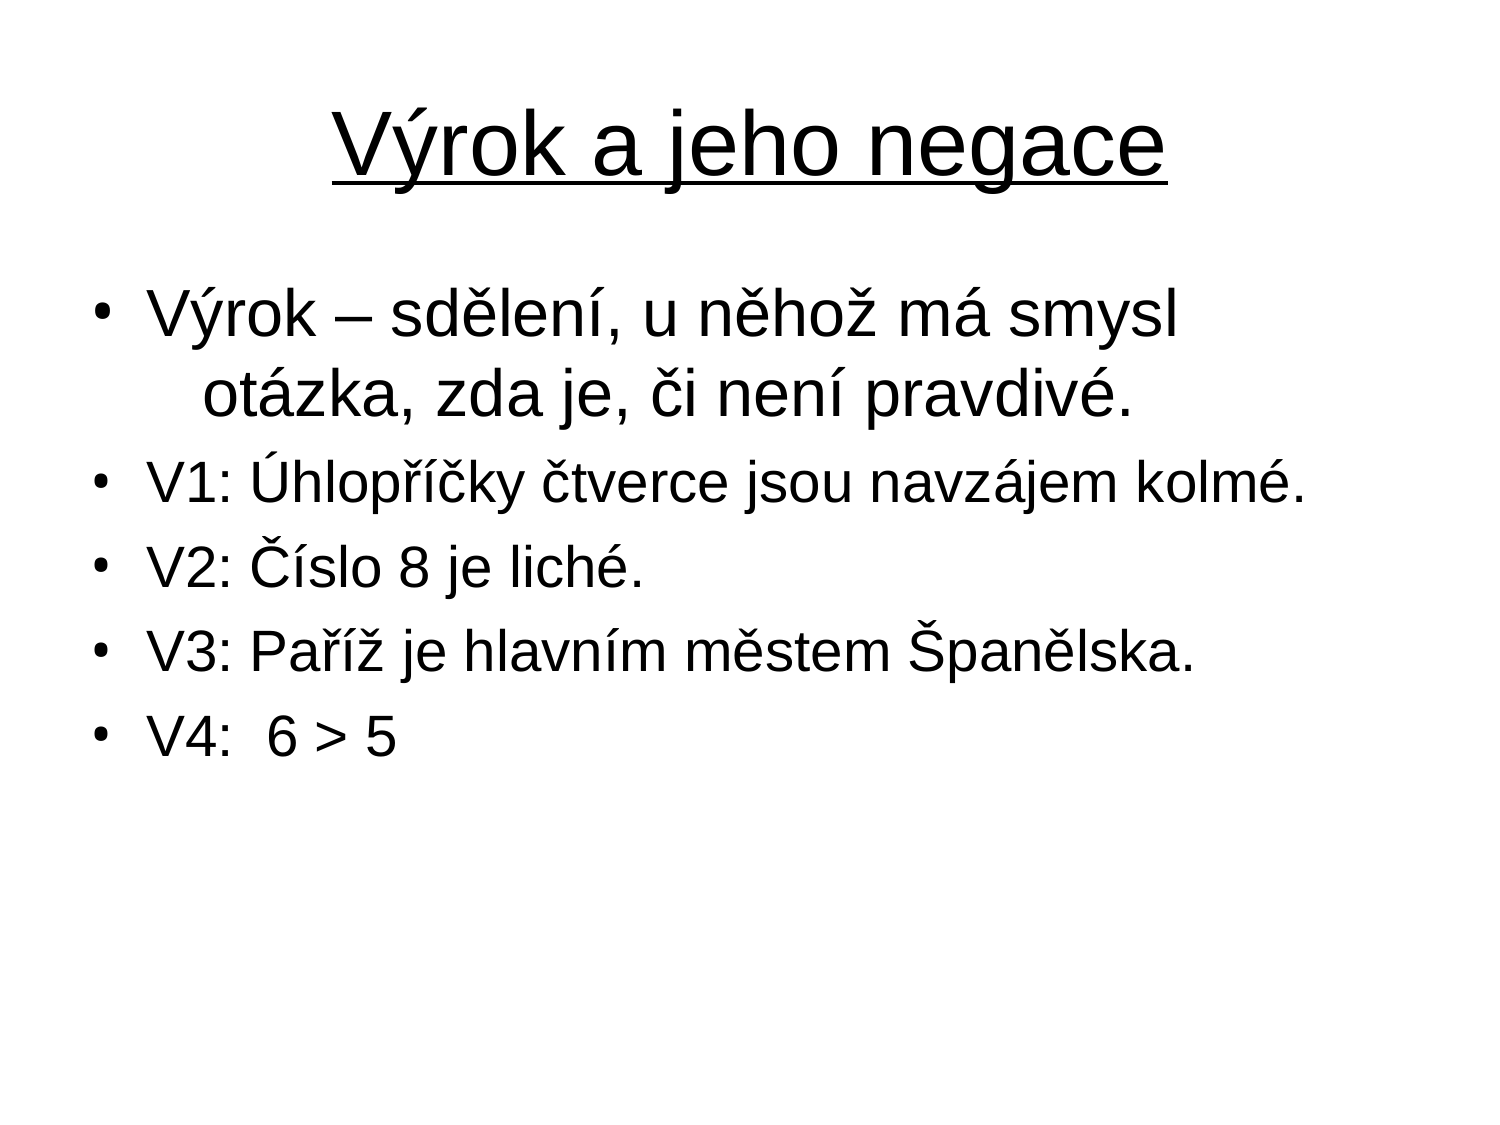

# Výrok a jeho negace
Výrok – sdělení, u něhož má smysl otázka, zda je, či není pravdivé.
V1: Úhlopříčky čtverce jsou navzájem kolmé.
V2: Číslo 8 je liché.
V3: Paříž je hlavním městem Španělska.
V4: 6 > 5